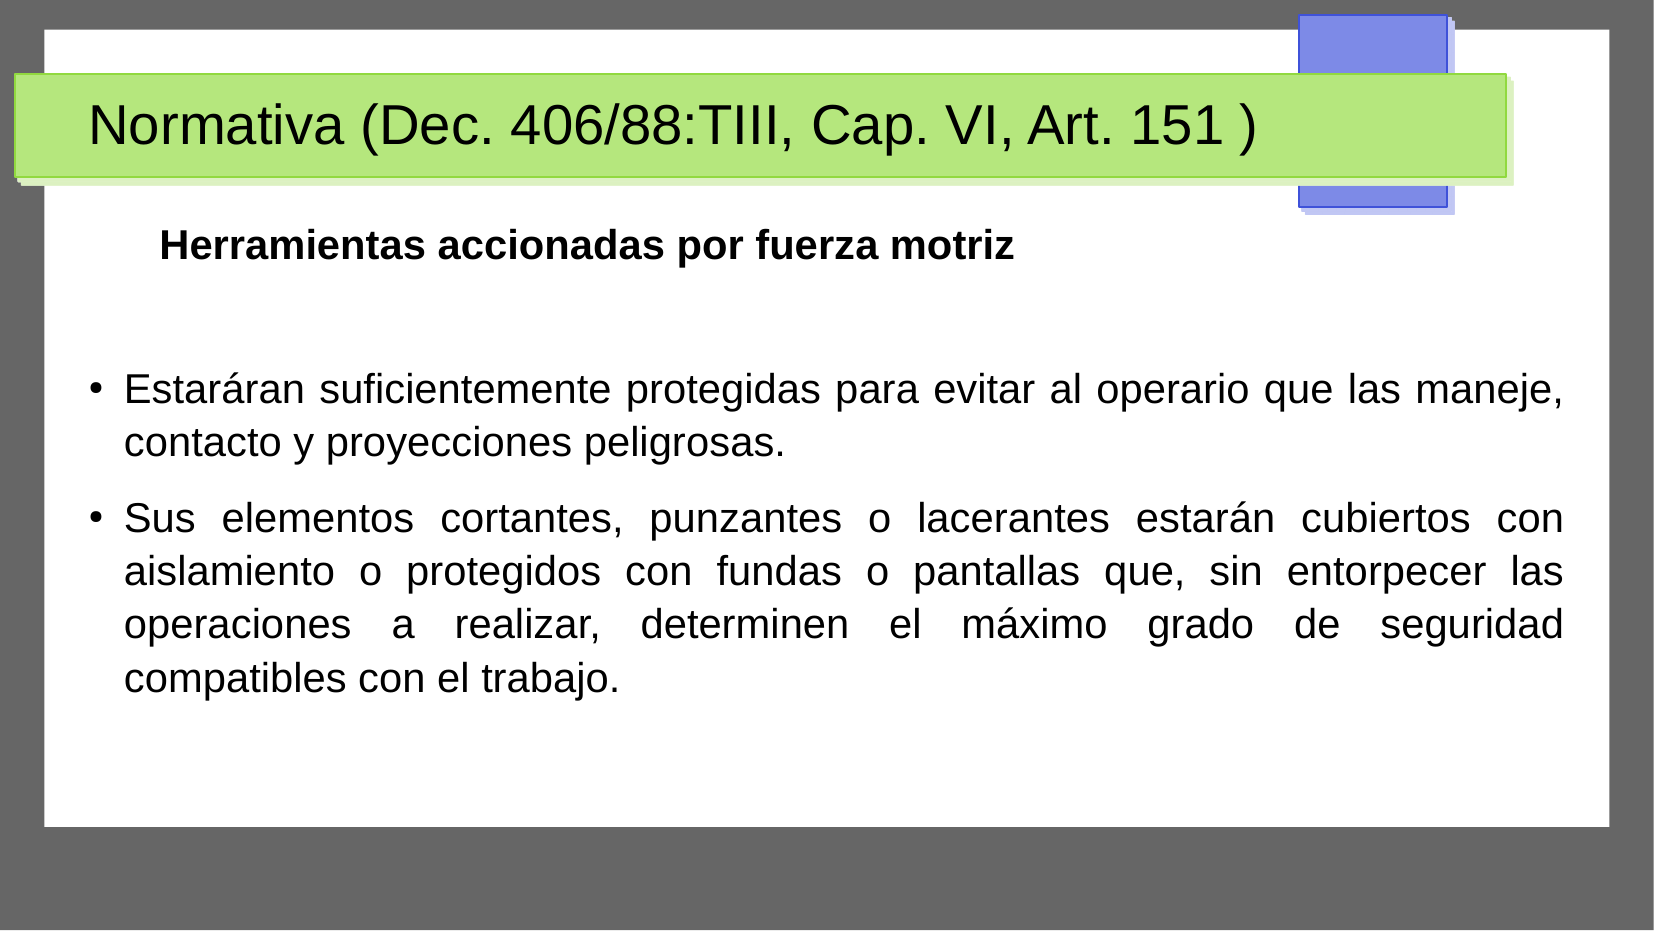

# Normativa (Dec. 406/88:TIII, Cap. VI, Art. 151 )
Herramientas accionadas por fuerza motriz
Estaráran suficientemente protegidas para evitar al operario que las maneje, contacto y proyecciones peligrosas.
Sus elementos cortantes, punzantes o lacerantes estarán cubiertos con aislamiento o protegidos con fundas o pantallas que, sin entorpecer las operaciones a realizar, determinen el máximo grado de seguridad compatibles con el trabajo.